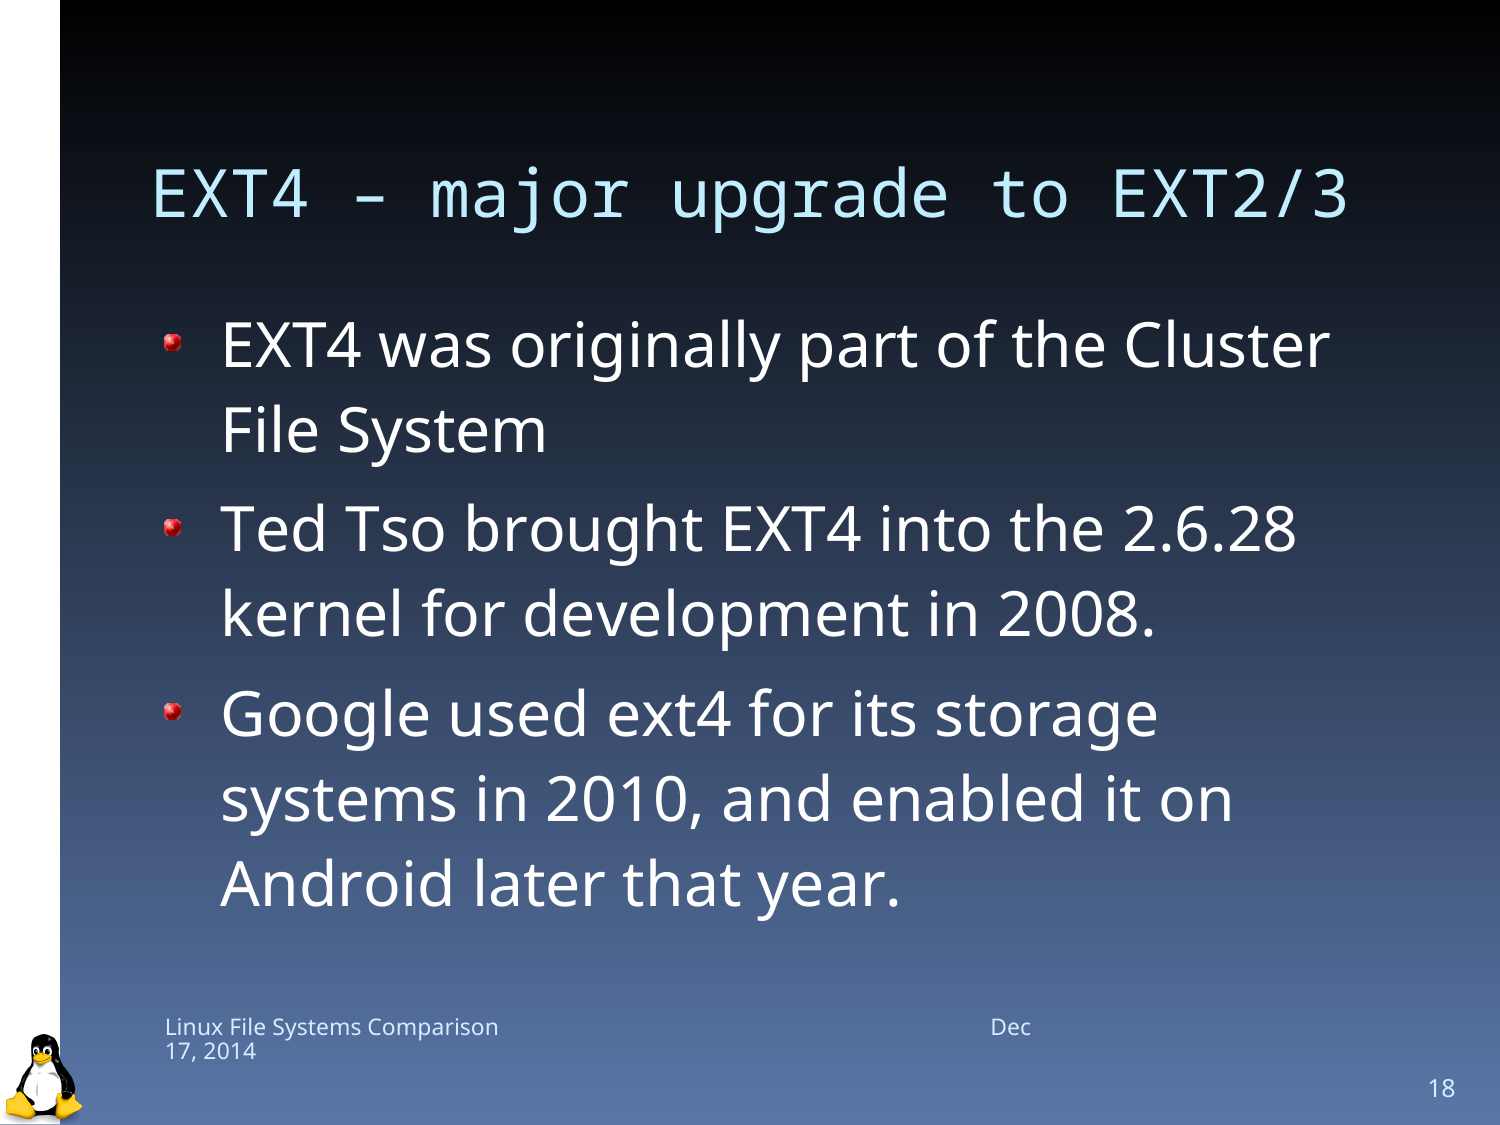

# EXT4 – major upgrade to EXT2/3
EXT4 was originally part of the Cluster File System
Ted Tso brought EXT4 into the 2.6.28 kernel for development in 2008.
Google used ext4 for its storage systems in 2010, and enabled it on Android later that year.
Linux File Systems Comparison Dec 17, 2014
Dec 17, 2014
18